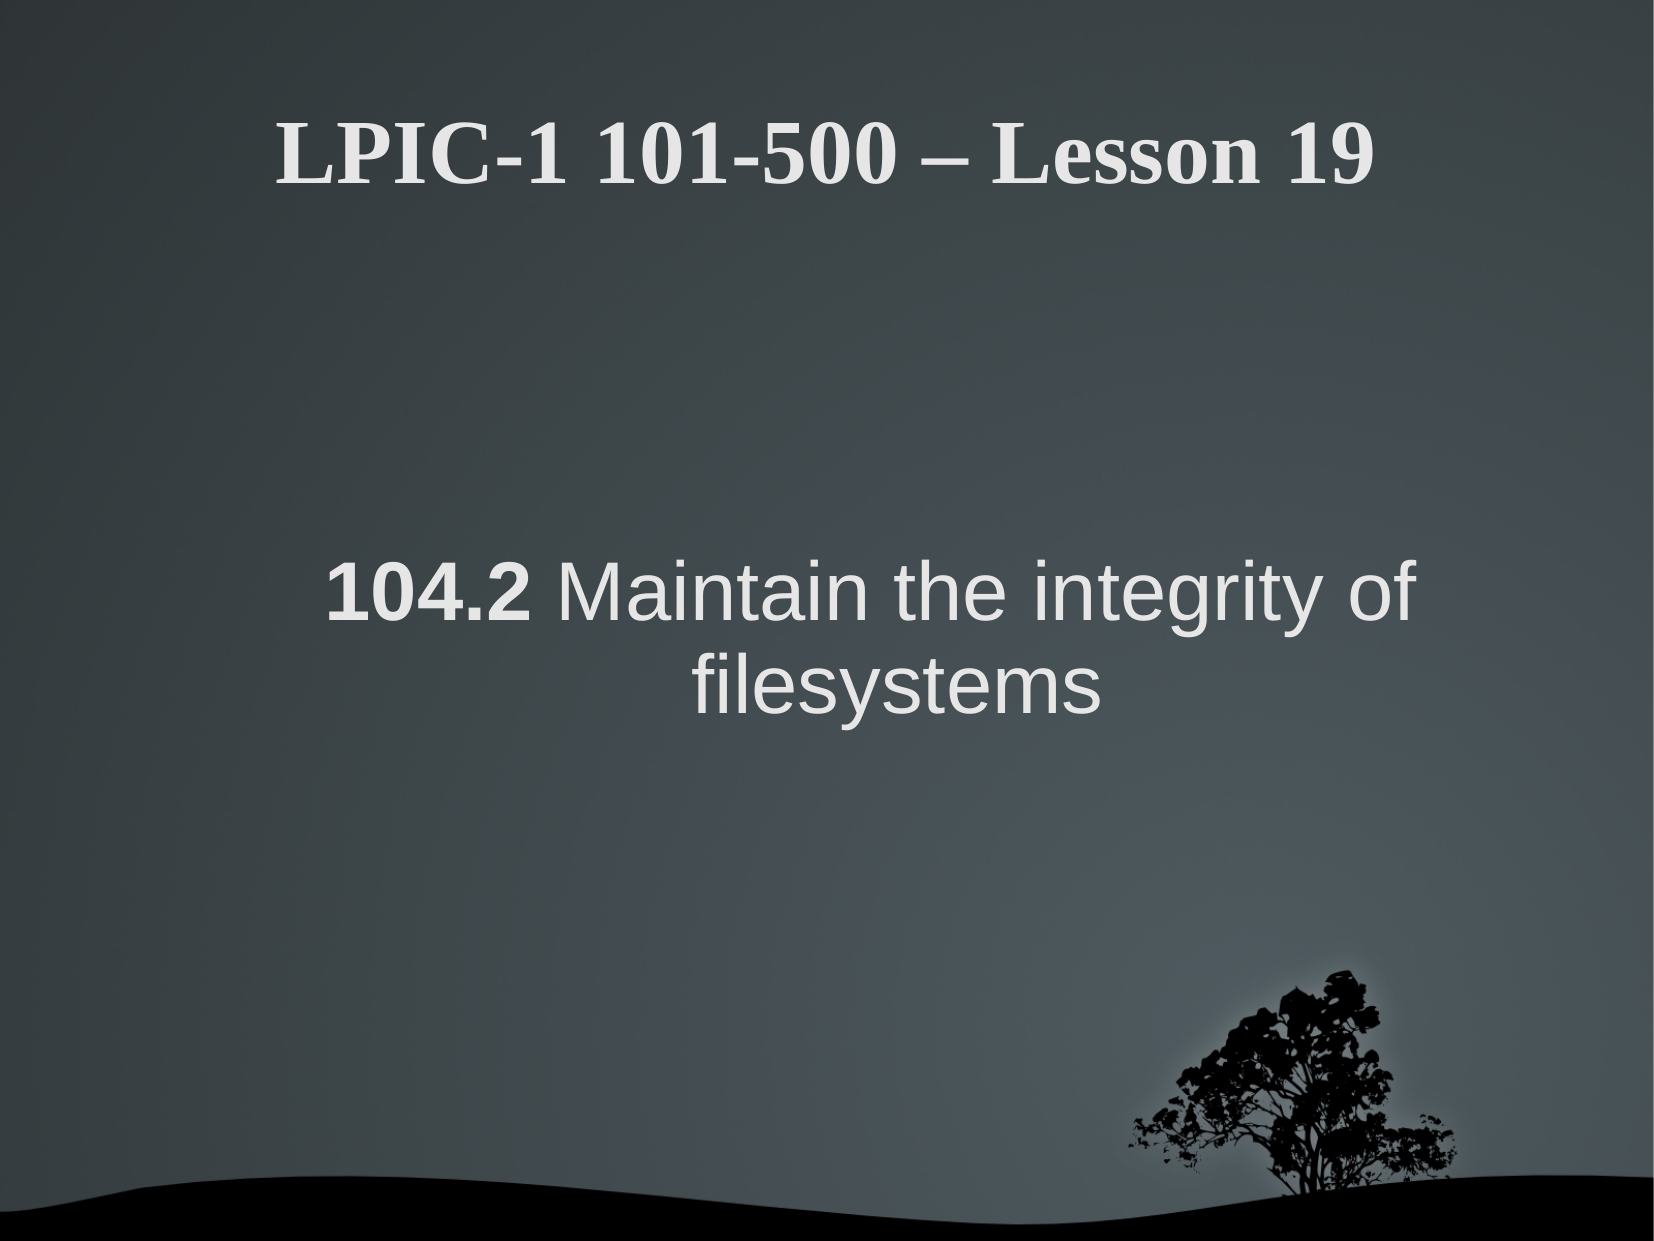

# LPIC-1 101-500 – Lesson 19
104.2 Maintain the integrity of filesystems